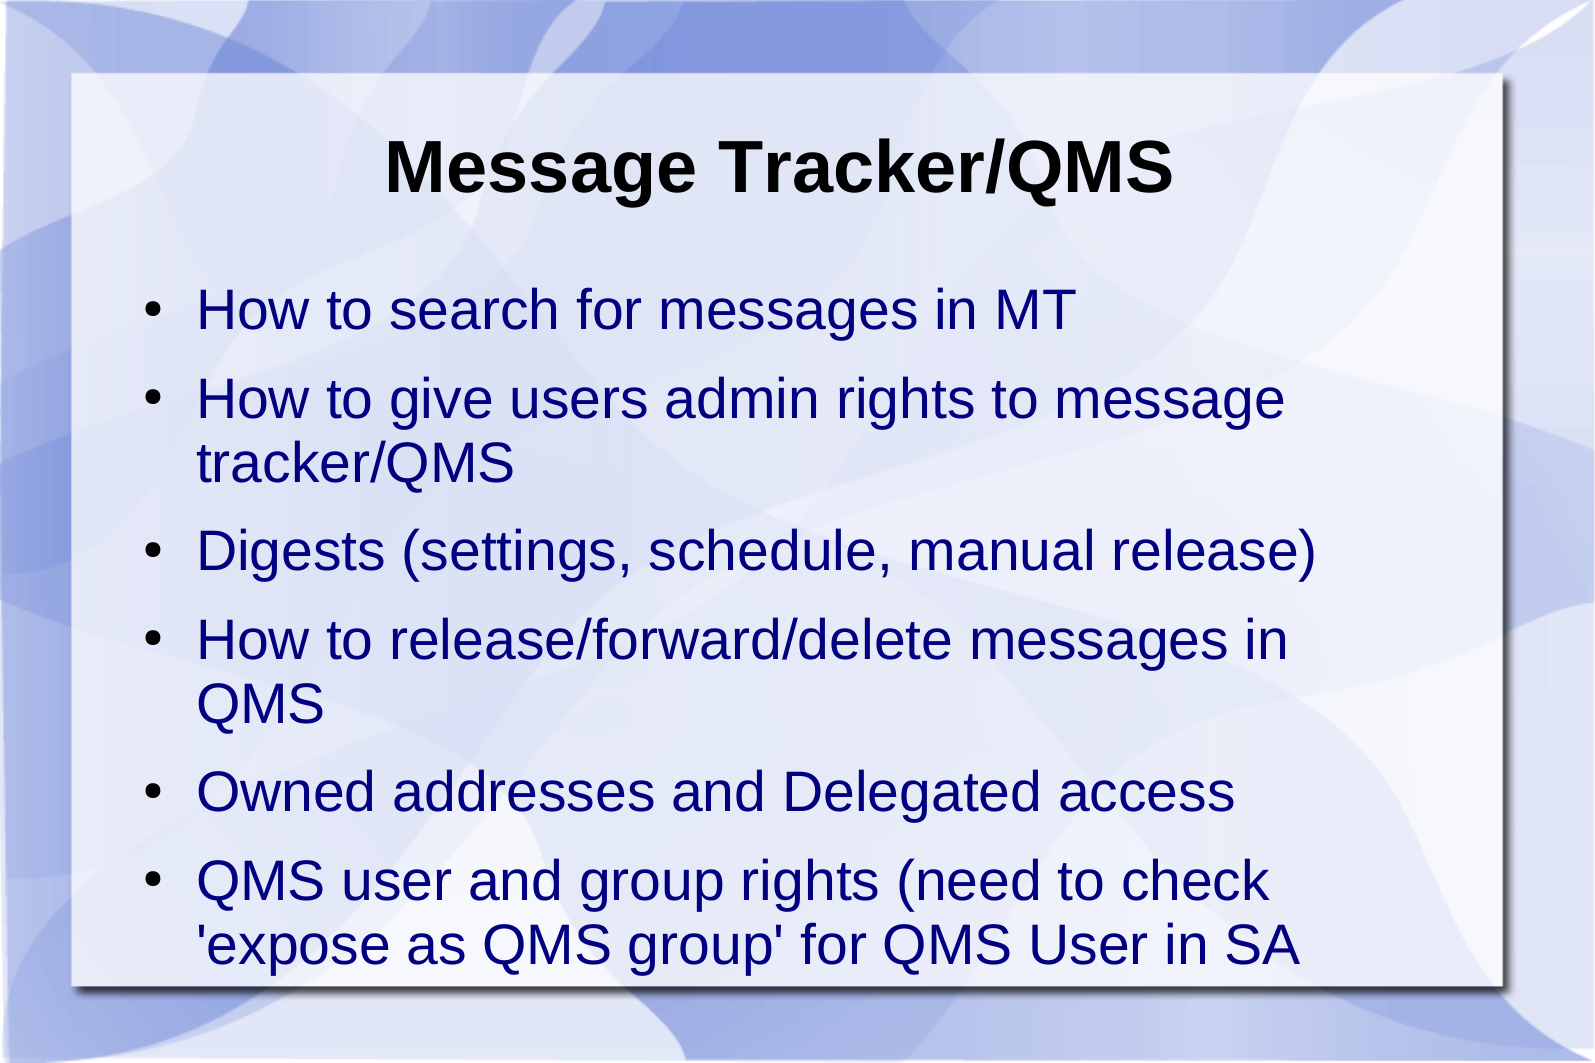

# Message Tracker/QMS
How to search for messages in MT
How to give users admin rights to message tracker/QMS
Digests (settings, schedule, manual release)
How to release/forward/delete messages in QMS
Owned addresses and Delegated access
QMS user and group rights (need to check 'expose as QMS group' for QMS User in SA